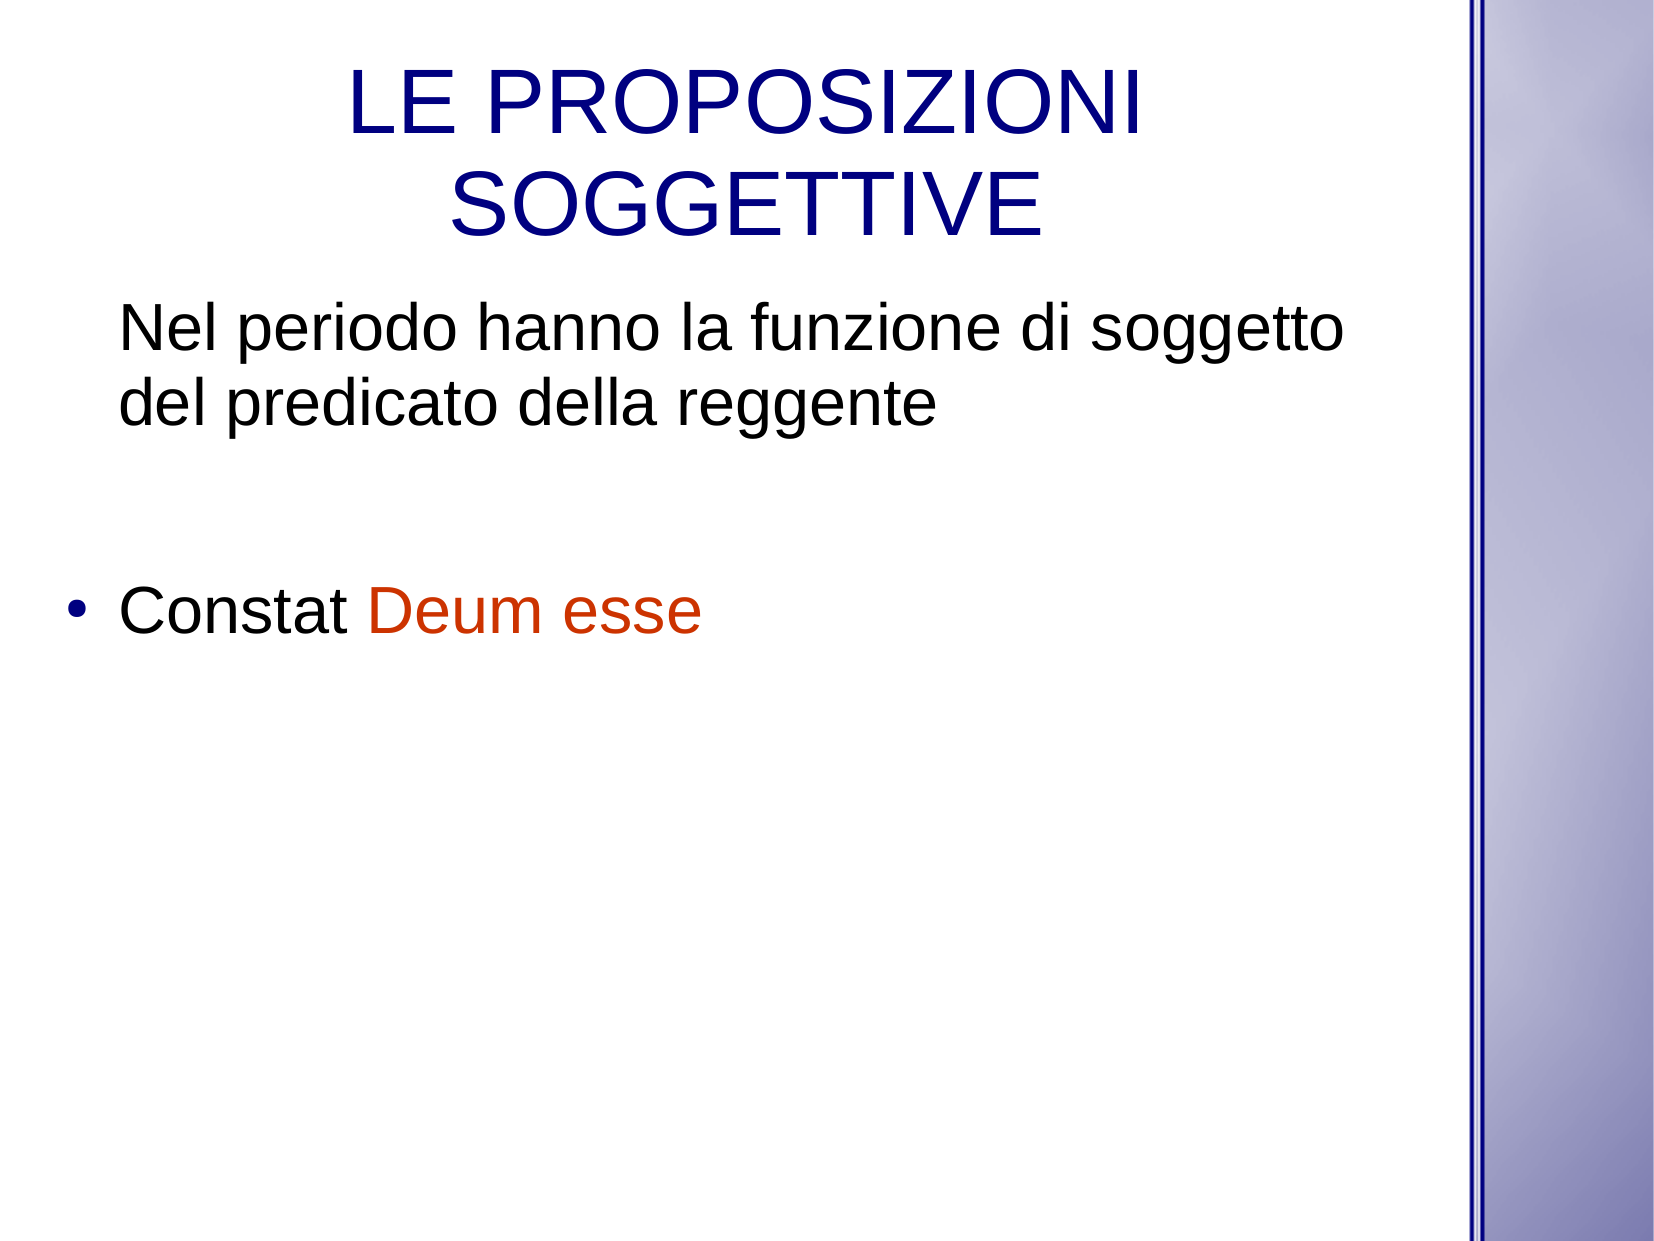

# LE PROPOSIZIONI SOGGETTIVE
Nel periodo hanno la funzione di soggetto del predicato della reggente
Constat Deum esse